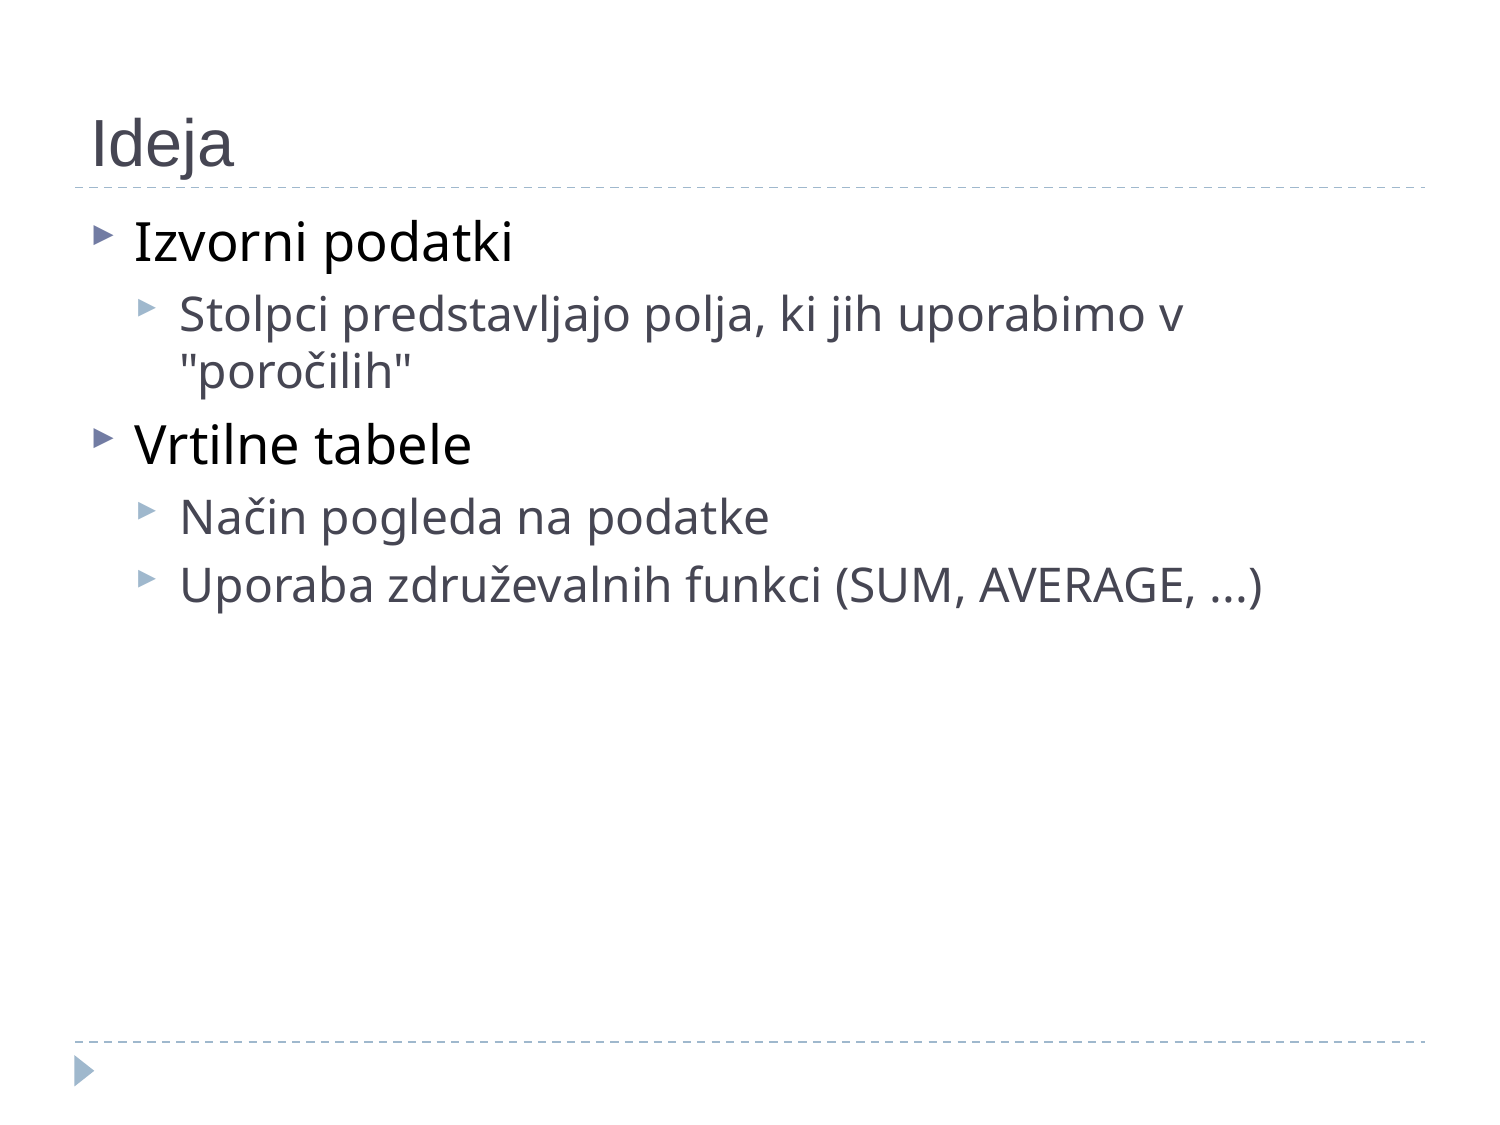

# Ideja
Izvorni podatki
Stolpci predstavljajo polja, ki jih uporabimo v "poročilih"
Vrtilne tabele
Način pogleda na podatke
Uporaba združevalnih funkci (SUM, AVERAGE, ...)